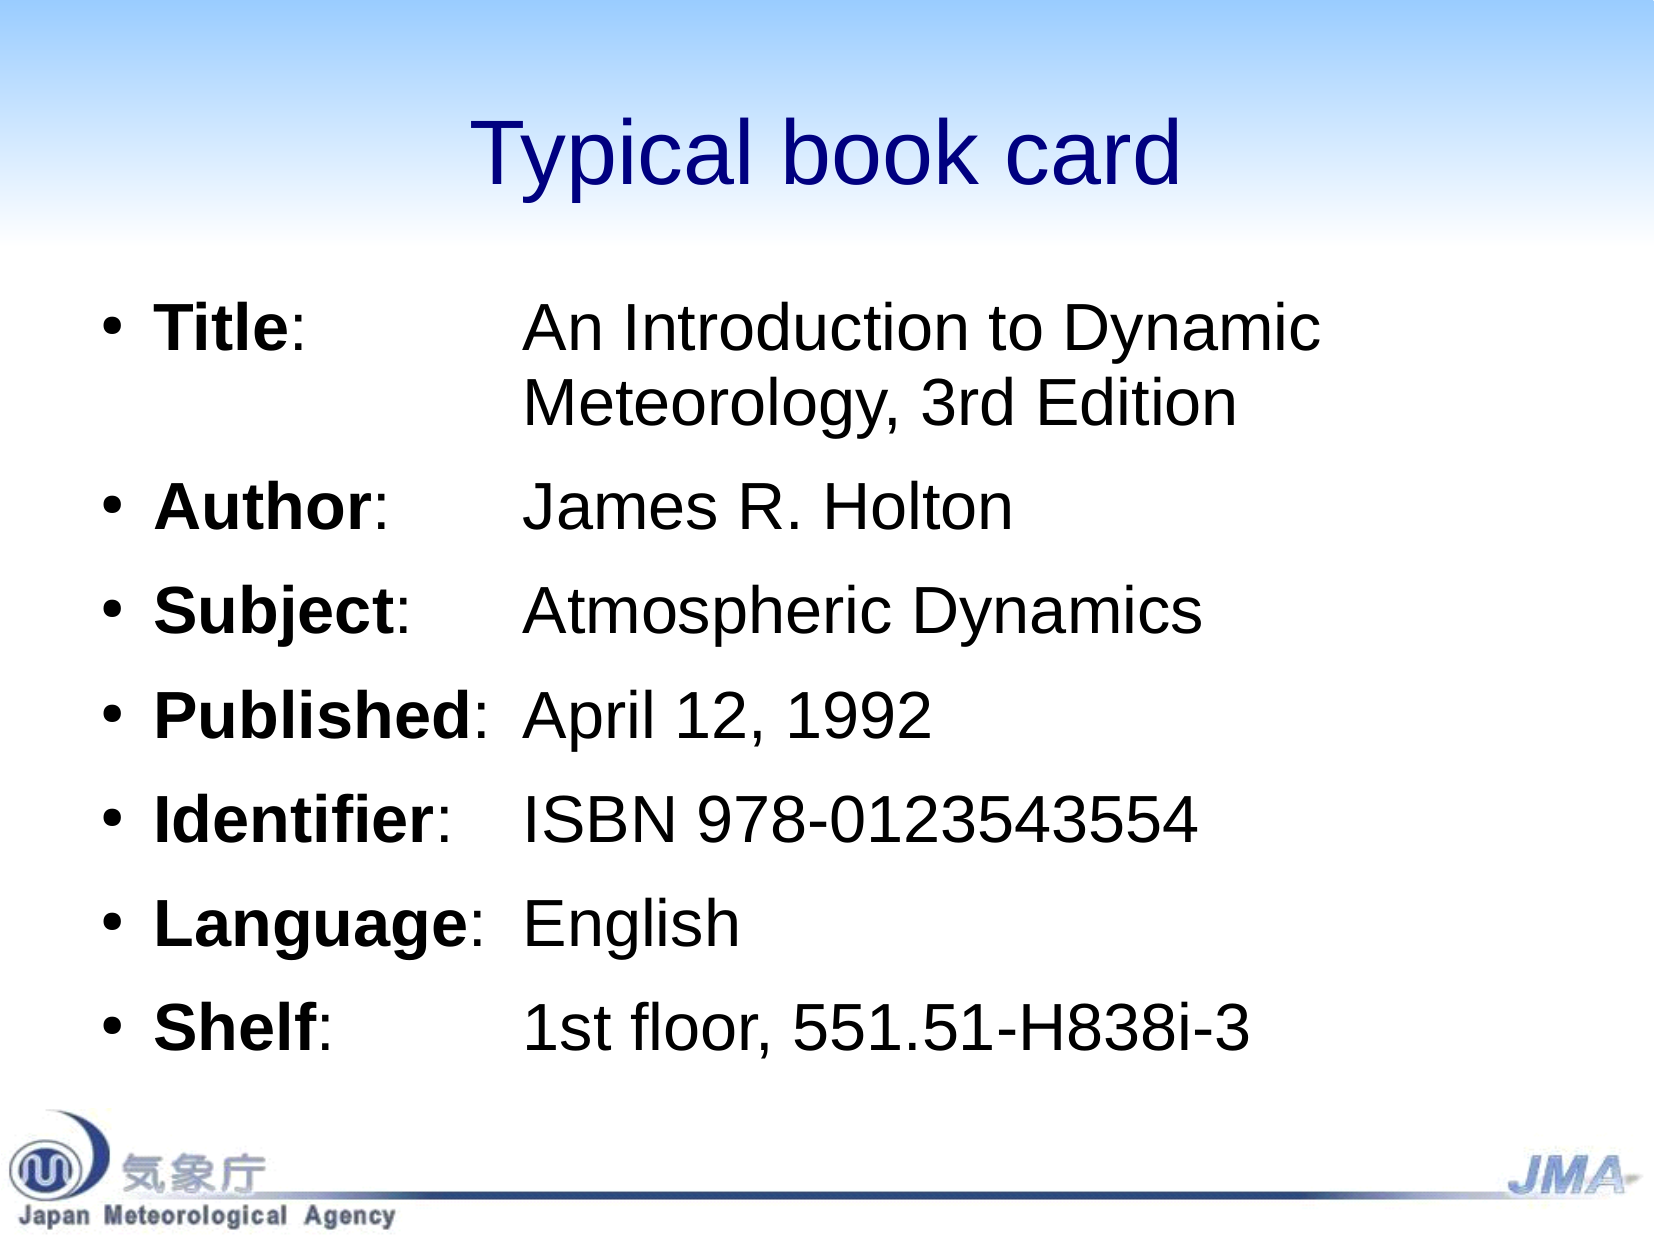

# Typical book card
Title:			An Introduction to Dynamic 								Meteorology, 3rd Edition
Author:		James R. Holton
Subject:		Atmospheric Dynamics
Published:	April 12, 1992
Identifier:	ISBN 978-0123543554
Language:	English
Shelf:			1st floor, 551.51-H838i-3